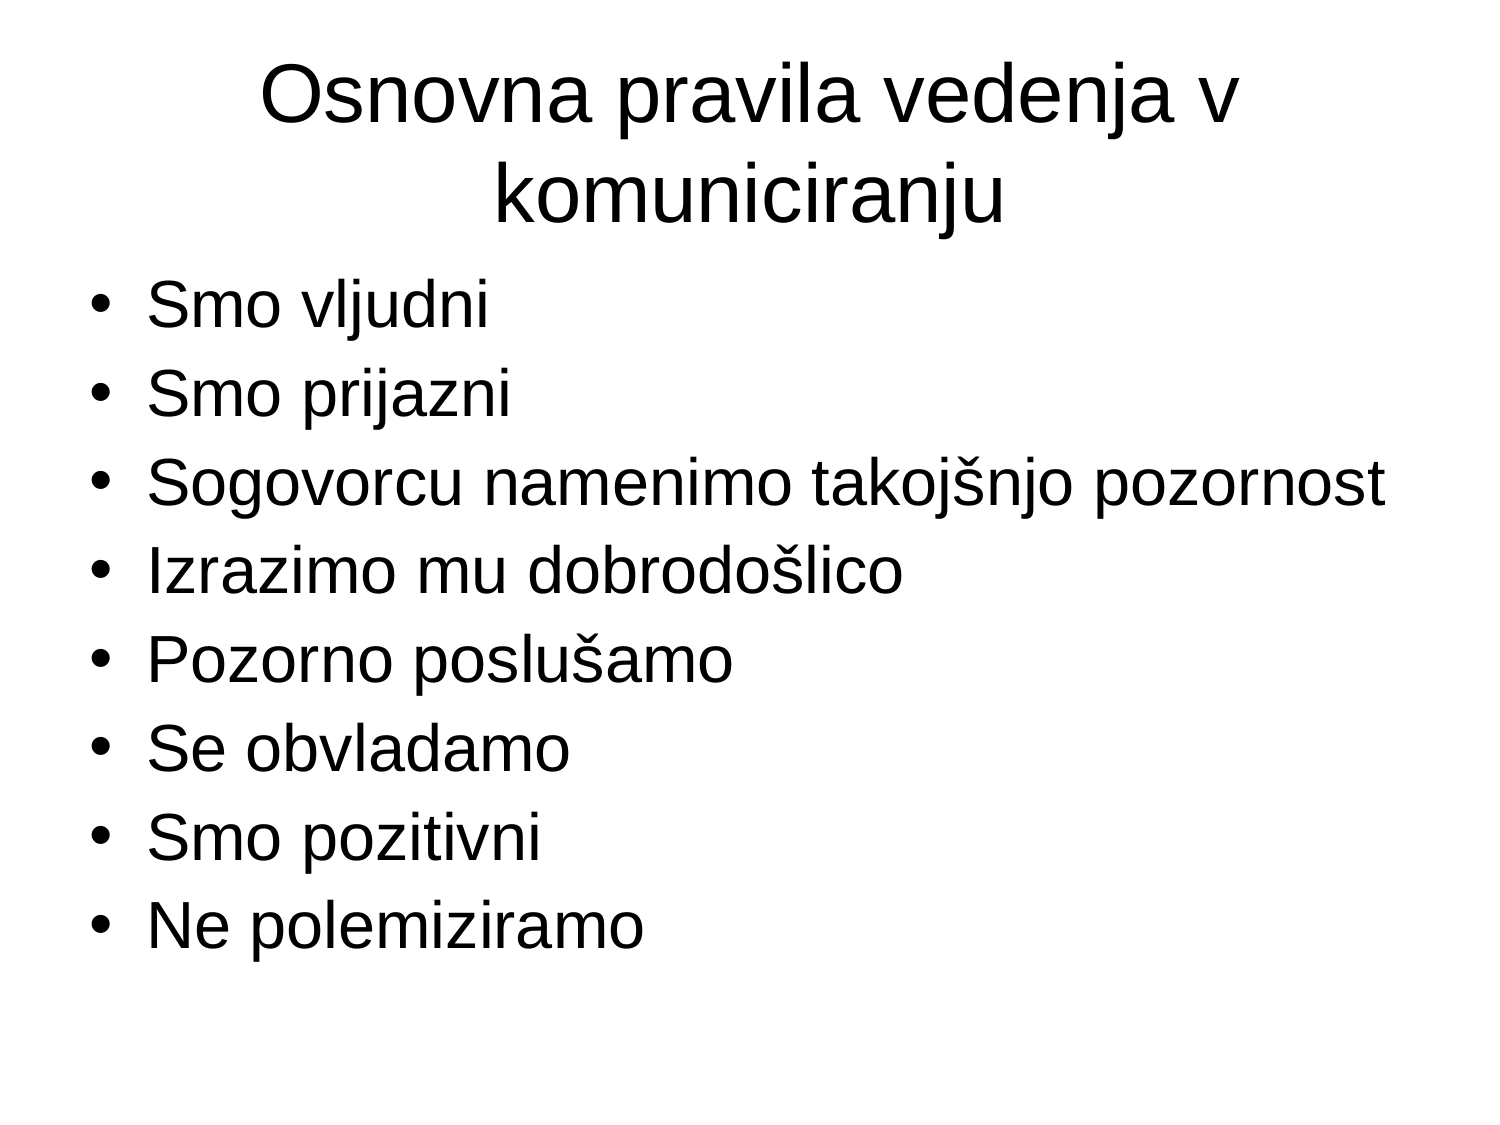

# Osnovna pravila vedenja v komuniciranju
Smo vljudni
Smo prijazni
Sogovorcu namenimo takojšnjo pozornost
Izrazimo mu dobrodošlico
Pozorno poslušamo
Se obvladamo
Smo pozitivni
Ne polemiziramo